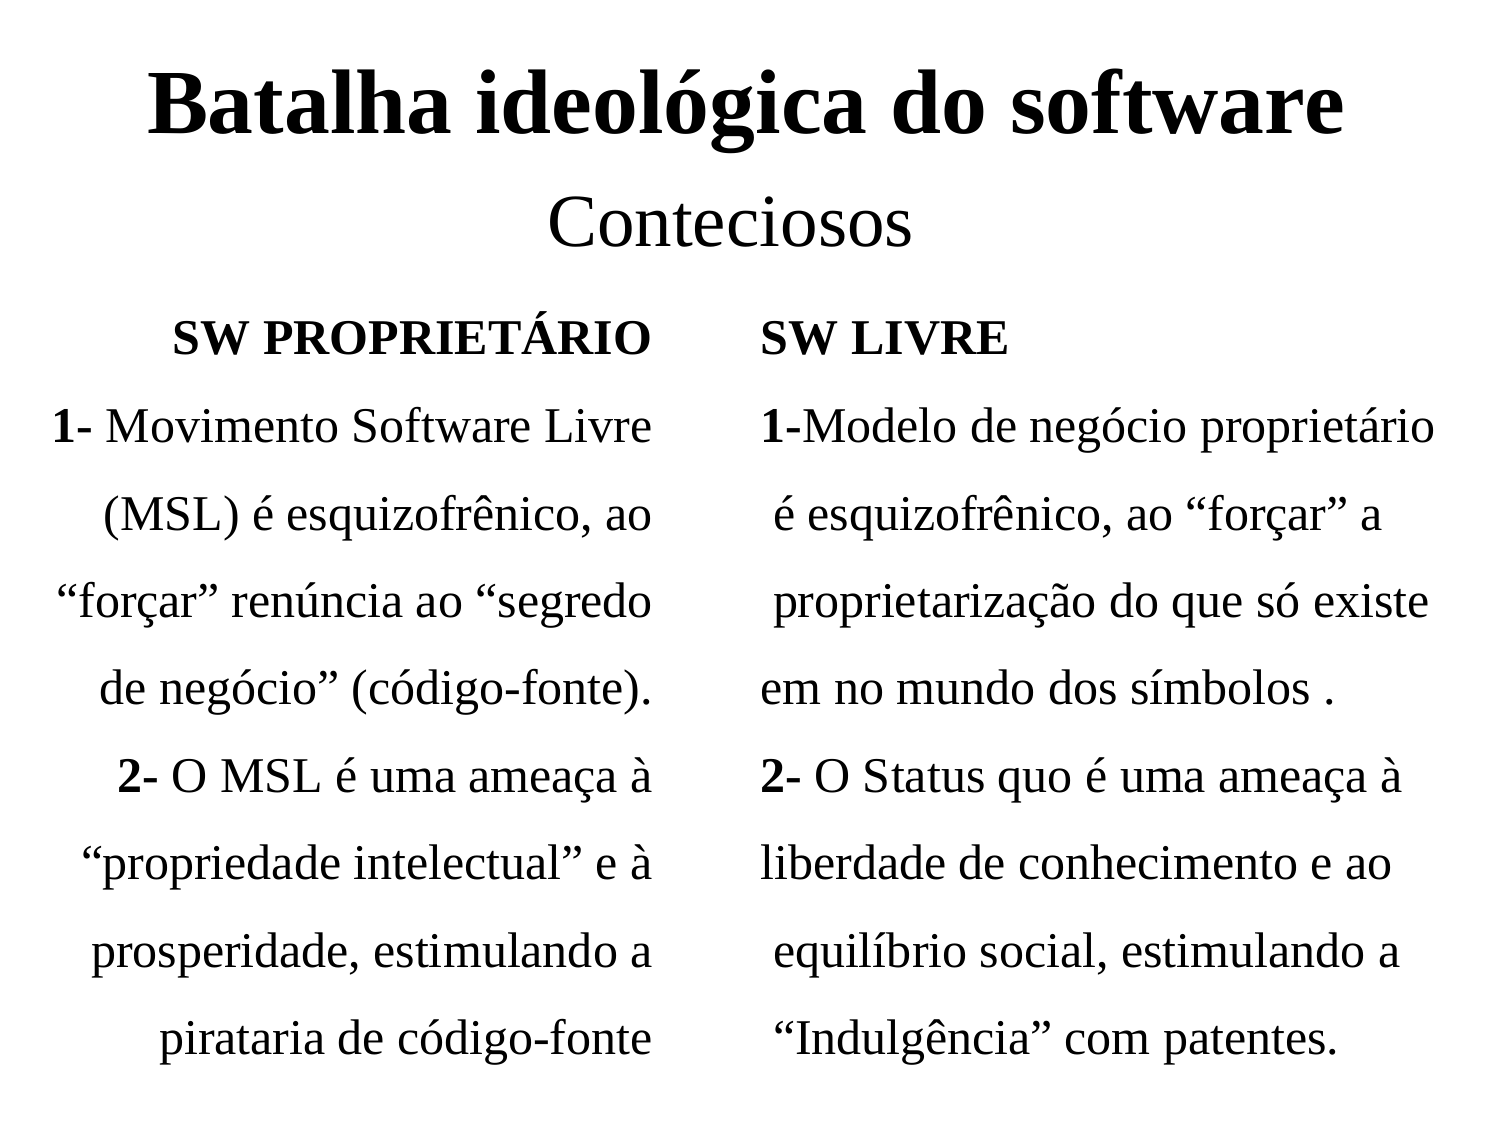

# Batalha ideológica do software
Conteciosos
SW PROPRIETÁRIO
1- Movimento Software Livre (MSL) é esquizofrênico, ao
 “forçar” renúncia ao “segredo
 de negócio” (código-fonte).
2- O MSL é uma ameaça à
 “propriedade intelectual” e à
 prosperidade, estimulando a
 pirataria de código-fonte
SW LIVRE
1-Modelo de negócio proprietário
 é esquizofrênico, ao “forçar” a
 proprietarização do que só existe em no mundo dos símbolos .
2- O Status quo é uma ameaça à liberdade de conhecimento e ao
 equilíbrio social, estimulando a
 “Indulgência” com patentes.